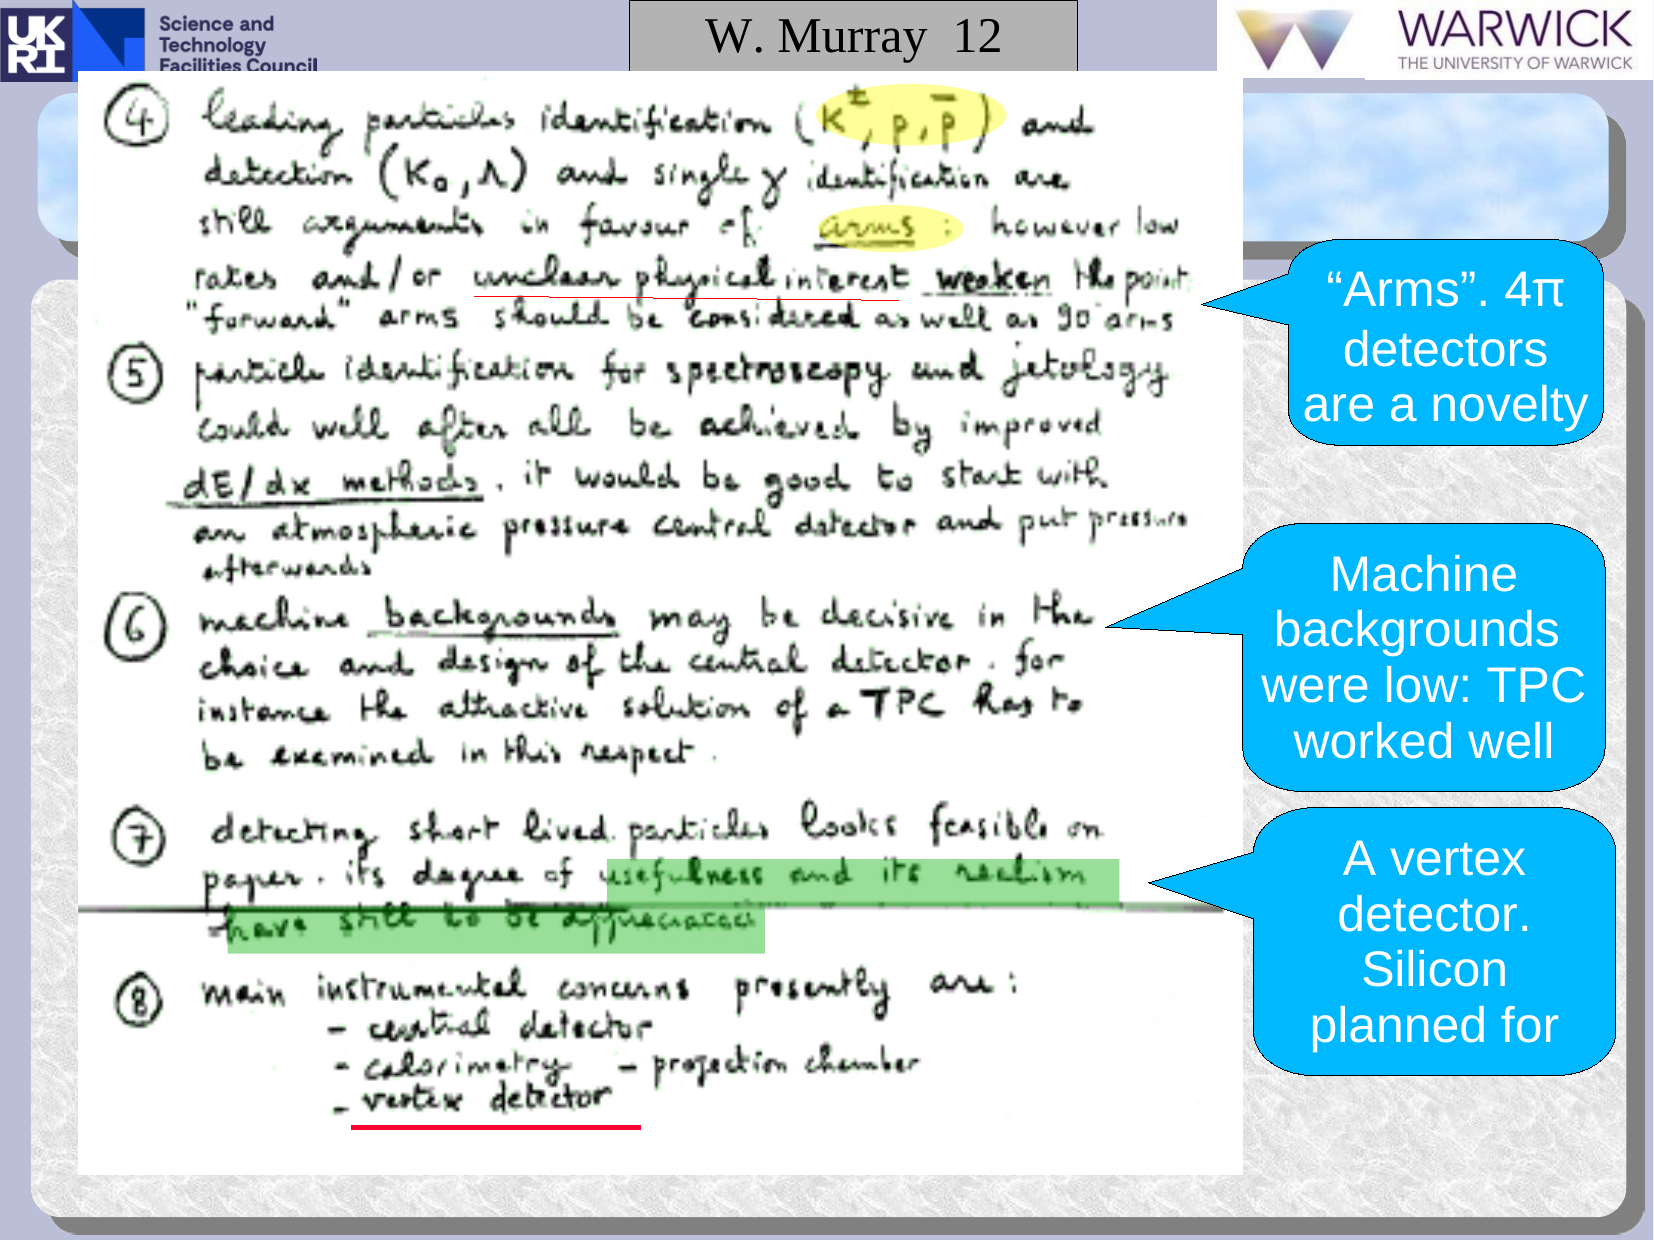

“Arms”. 4π detectors are a novelty
Machine backgrounds were low: TPC worked well
A vertex detector.
Silicon planned for